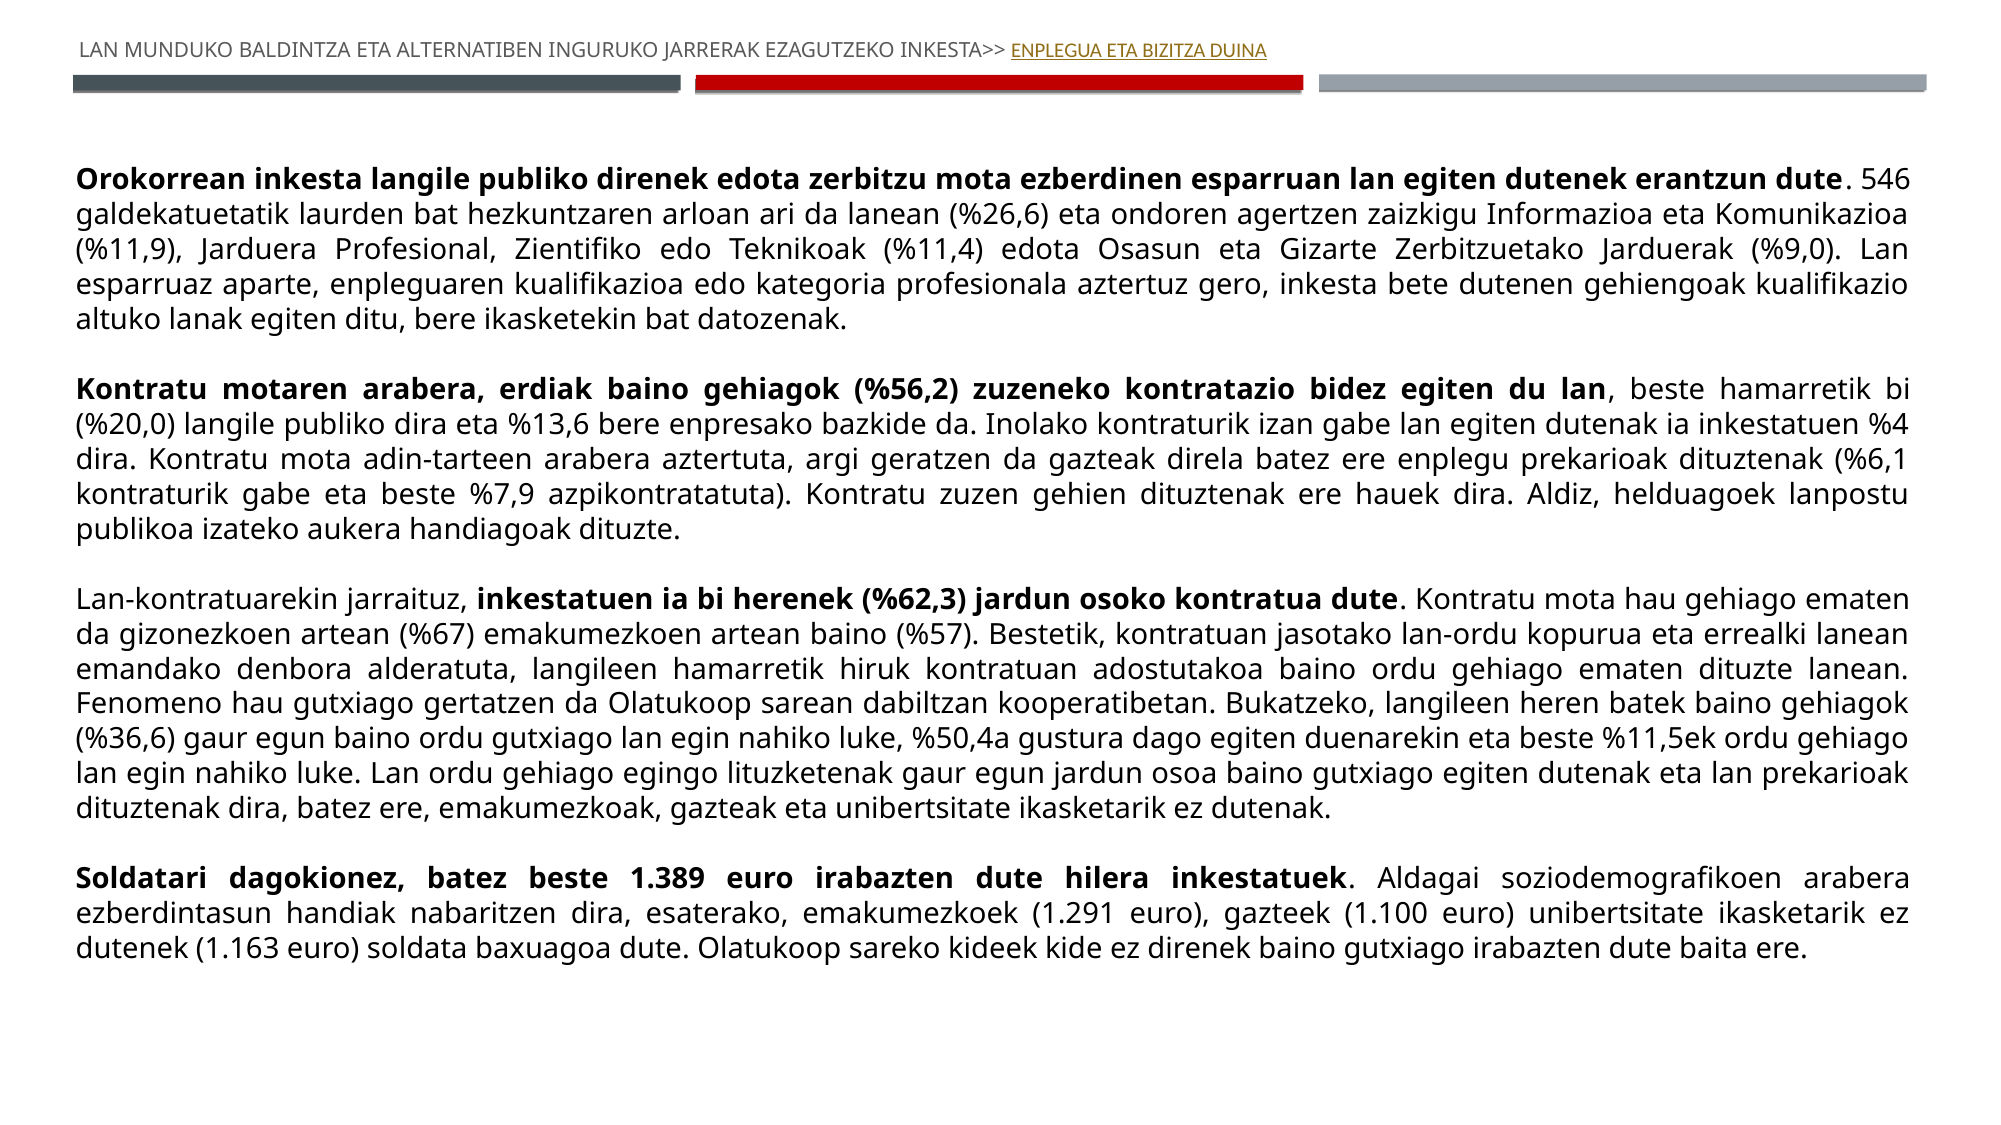

LAN MUNDUKO BALDINTZA ETA ALTERNATIBEN INGURUKO JARRERAK EZAGUTZEKO INKESTA>> ENPLEGUA ETA BIZITZA DUINA
Orokorrean inkesta langile publiko direnek edota zerbitzu mota ezberdinen esparruan lan egiten dutenek erantzun dute. 546 galdekatuetatik laurden bat hezkuntzaren arloan ari da lanean (%26,6) eta ondoren agertzen zaizkigu Informazioa eta Komunikazioa (%11,9), Jarduera Profesional, Zientifiko edo Teknikoak (%11,4) edota Osasun eta Gizarte Zerbitzuetako Jarduerak (%9,0). Lan esparruaz aparte, enpleguaren kualifikazioa edo kategoria profesionala aztertuz gero, inkesta bete dutenen gehiengoak kualifikazio altuko lanak egiten ditu, bere ikasketekin bat datozenak.
Kontratu motaren arabera, erdiak baino gehiagok (%56,2) zuzeneko kontratazio bidez egiten du lan, beste hamarretik bi (%20,0) langile publiko dira eta %13,6 bere enpresako bazkide da. Inolako kontraturik izan gabe lan egiten dutenak ia inkestatuen %4 dira. Kontratu mota adin-tarteen arabera aztertuta, argi geratzen da gazteak direla batez ere enplegu prekarioak dituztenak (%6,1 kontraturik gabe eta beste %7,9 azpikontratatuta). Kontratu zuzen gehien dituztenak ere hauek dira. Aldiz, helduagoek lanpostu publikoa izateko aukera handiagoak dituzte.
Lan-kontratuarekin jarraituz, inkestatuen ia bi herenek (%62,3) jardun osoko kontratua dute. Kontratu mota hau gehiago ematen da gizonezkoen artean (%67) emakumezkoen artean baino (%57). Bestetik, kontratuan jasotako lan-ordu kopurua eta errealki lanean emandako denbora alderatuta, langileen hamarretik hiruk kontratuan adostutakoa baino ordu gehiago ematen dituzte lanean. Fenomeno hau gutxiago gertatzen da Olatukoop sarean dabiltzan kooperatibetan. Bukatzeko, langileen heren batek baino gehiagok (%36,6) gaur egun baino ordu gutxiago lan egin nahiko luke, %50,4a gustura dago egiten duenarekin eta beste %11,5ek ordu gehiago lan egin nahiko luke. Lan ordu gehiago egingo lituzketenak gaur egun jardun osoa baino gutxiago egiten dutenak eta lan prekarioak dituztenak dira, batez ere, emakumezkoak, gazteak eta unibertsitate ikasketarik ez dutenak.
Soldatari dagokionez, batez beste 1.389 euro irabazten dute hilera inkestatuek. Aldagai soziodemografikoen arabera ezberdintasun handiak nabaritzen dira, esaterako, emakumezkoek (1.291 euro), gazteek (1.100 euro) unibertsitate ikasketarik ez dutenek (1.163 euro) soldata baxuagoa dute. Olatukoop sareko kideek kide ez direnek baino gutxiago irabazten dute baita ere.